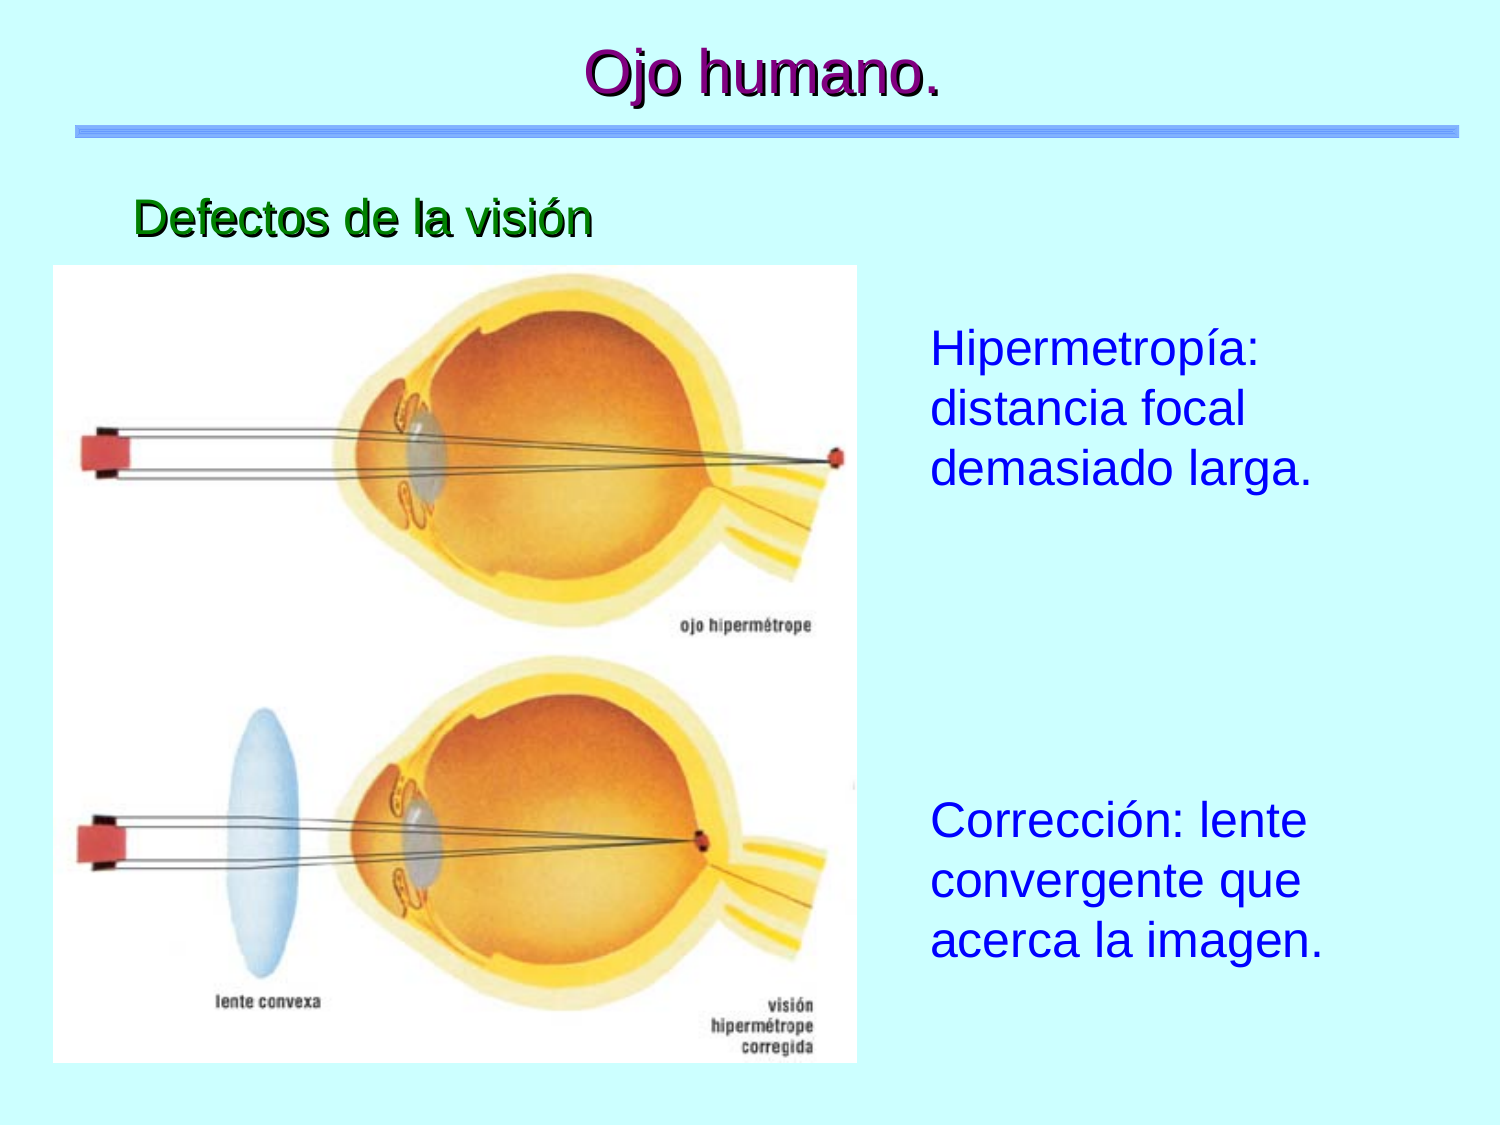

Ojo humano.
Defectos de la visión
Hipermetropía: distancia focal demasiado larga.
Corrección: lente convergente que acerca la imagen.